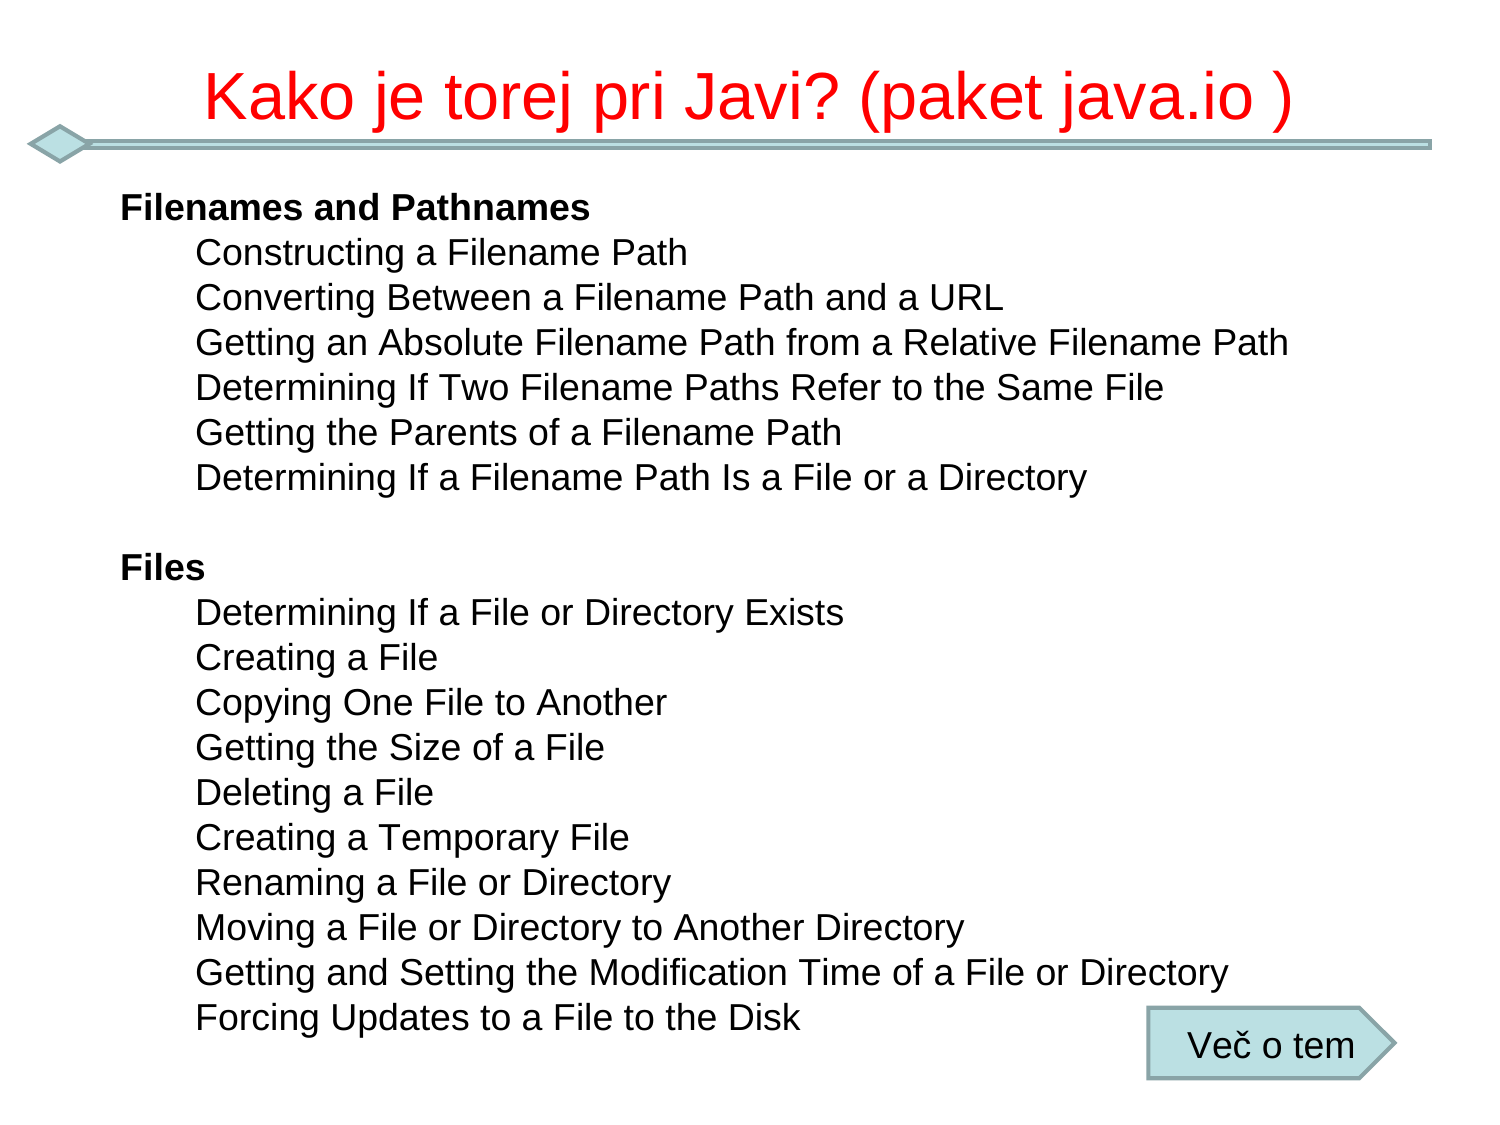

# Kako je torej pri Javi? (paket java.io )
Filenames and Pathnames
Constructing a Filename Path
Converting Between a Filename Path and a URL
Getting an Absolute Filename Path from a Relative Filename Path
Determining If Two Filename Paths Refer to the Same File
Getting the Parents of a Filename Path
Determining If a Filename Path Is a File or a Directory
Files
Determining If a File or Directory Exists
Creating a File
Copying One File to Another
Getting the Size of a File
Deleting a File
Creating a Temporary File
Renaming a File or Directory
Moving a File or Directory to Another Directory
Getting and Setting the Modification Time of a File or Directory
Forcing Updates to a File to the Disk
Več o tem